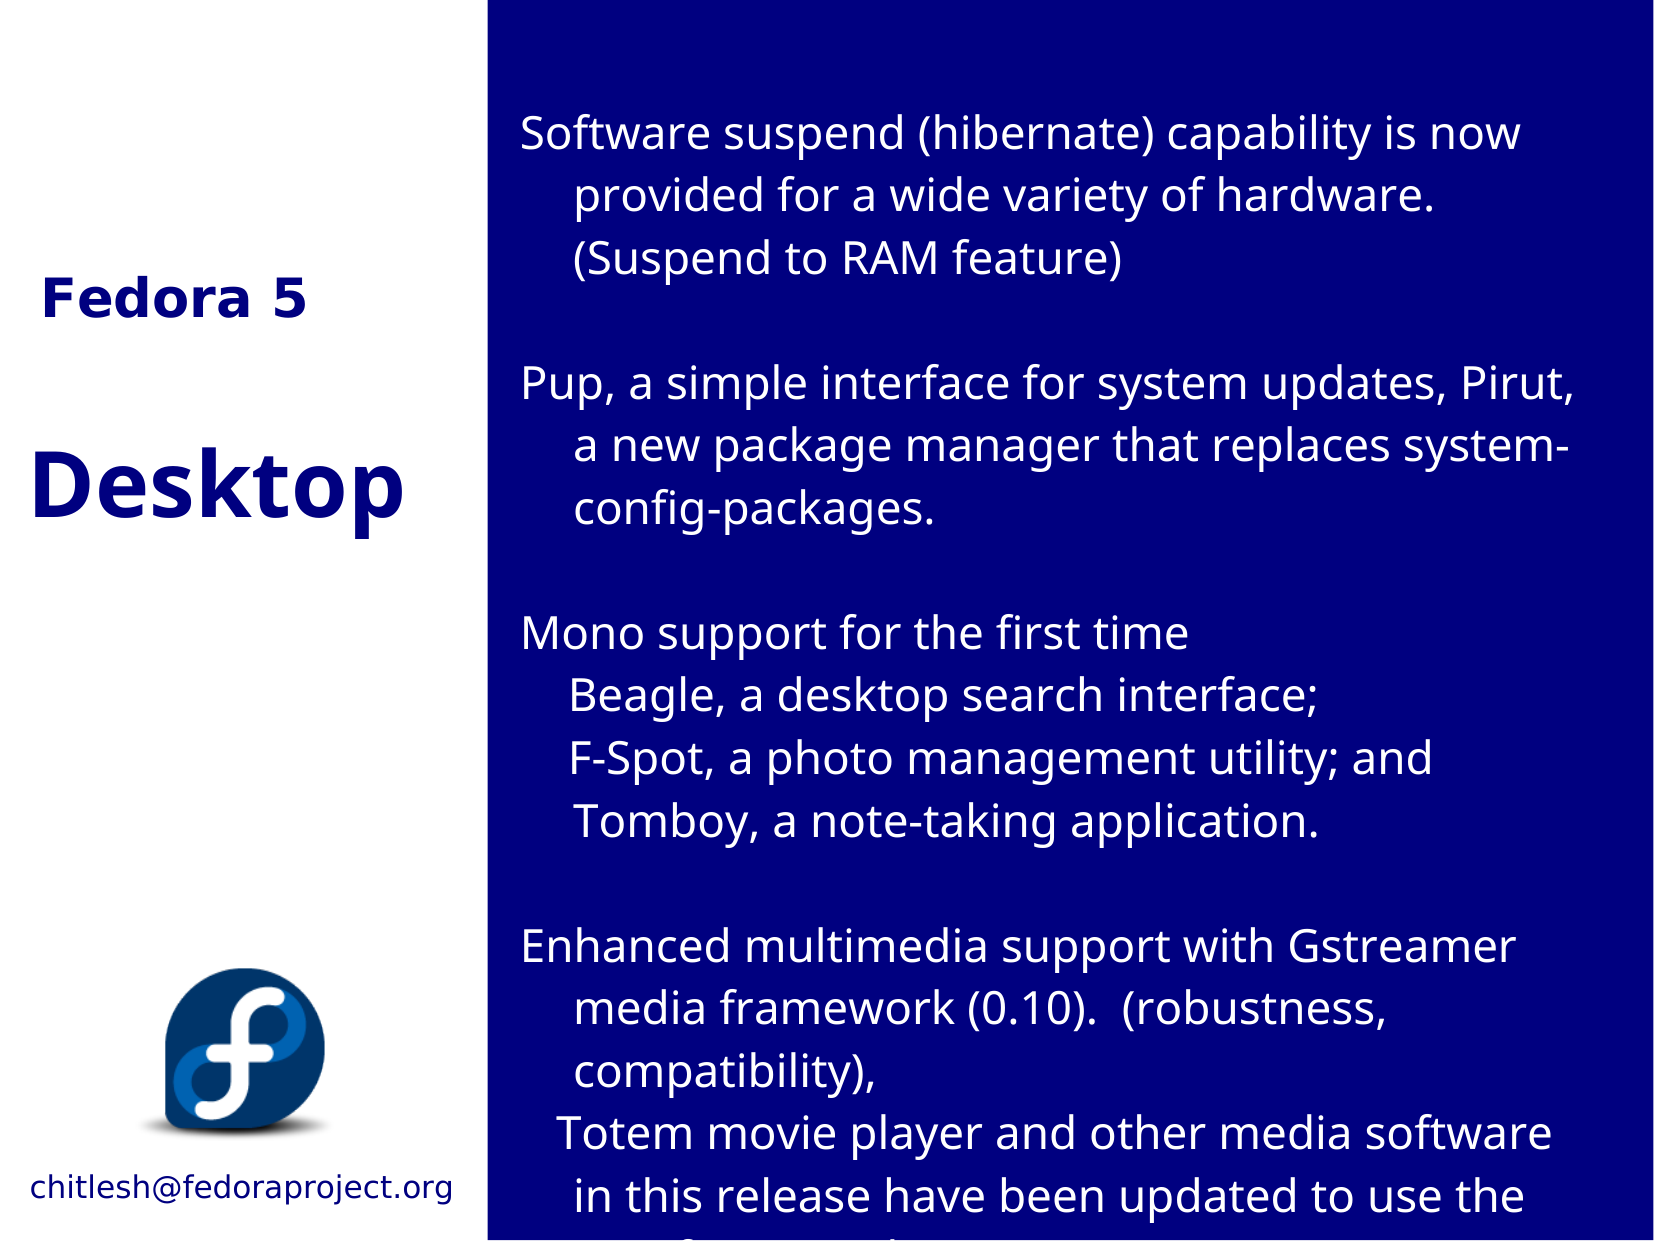

Software suspend (hibernate) capability is now provided for a wide variety of hardware. (Suspend to RAM feature)
Pup, a simple interface for system updates, Pirut, a new package manager that replaces system-config-packages.
Mono support for the first time
 Beagle, a desktop search interface;
 F-Spot, a photo management utility; and Tomboy, a note-taking application.
Enhanced multimedia support with Gstreamer media framework (0.10). (robustness, compatibility),
 Totem movie player and other media software in this release have been updated to use the new framework.
Fedora 5
Desktop